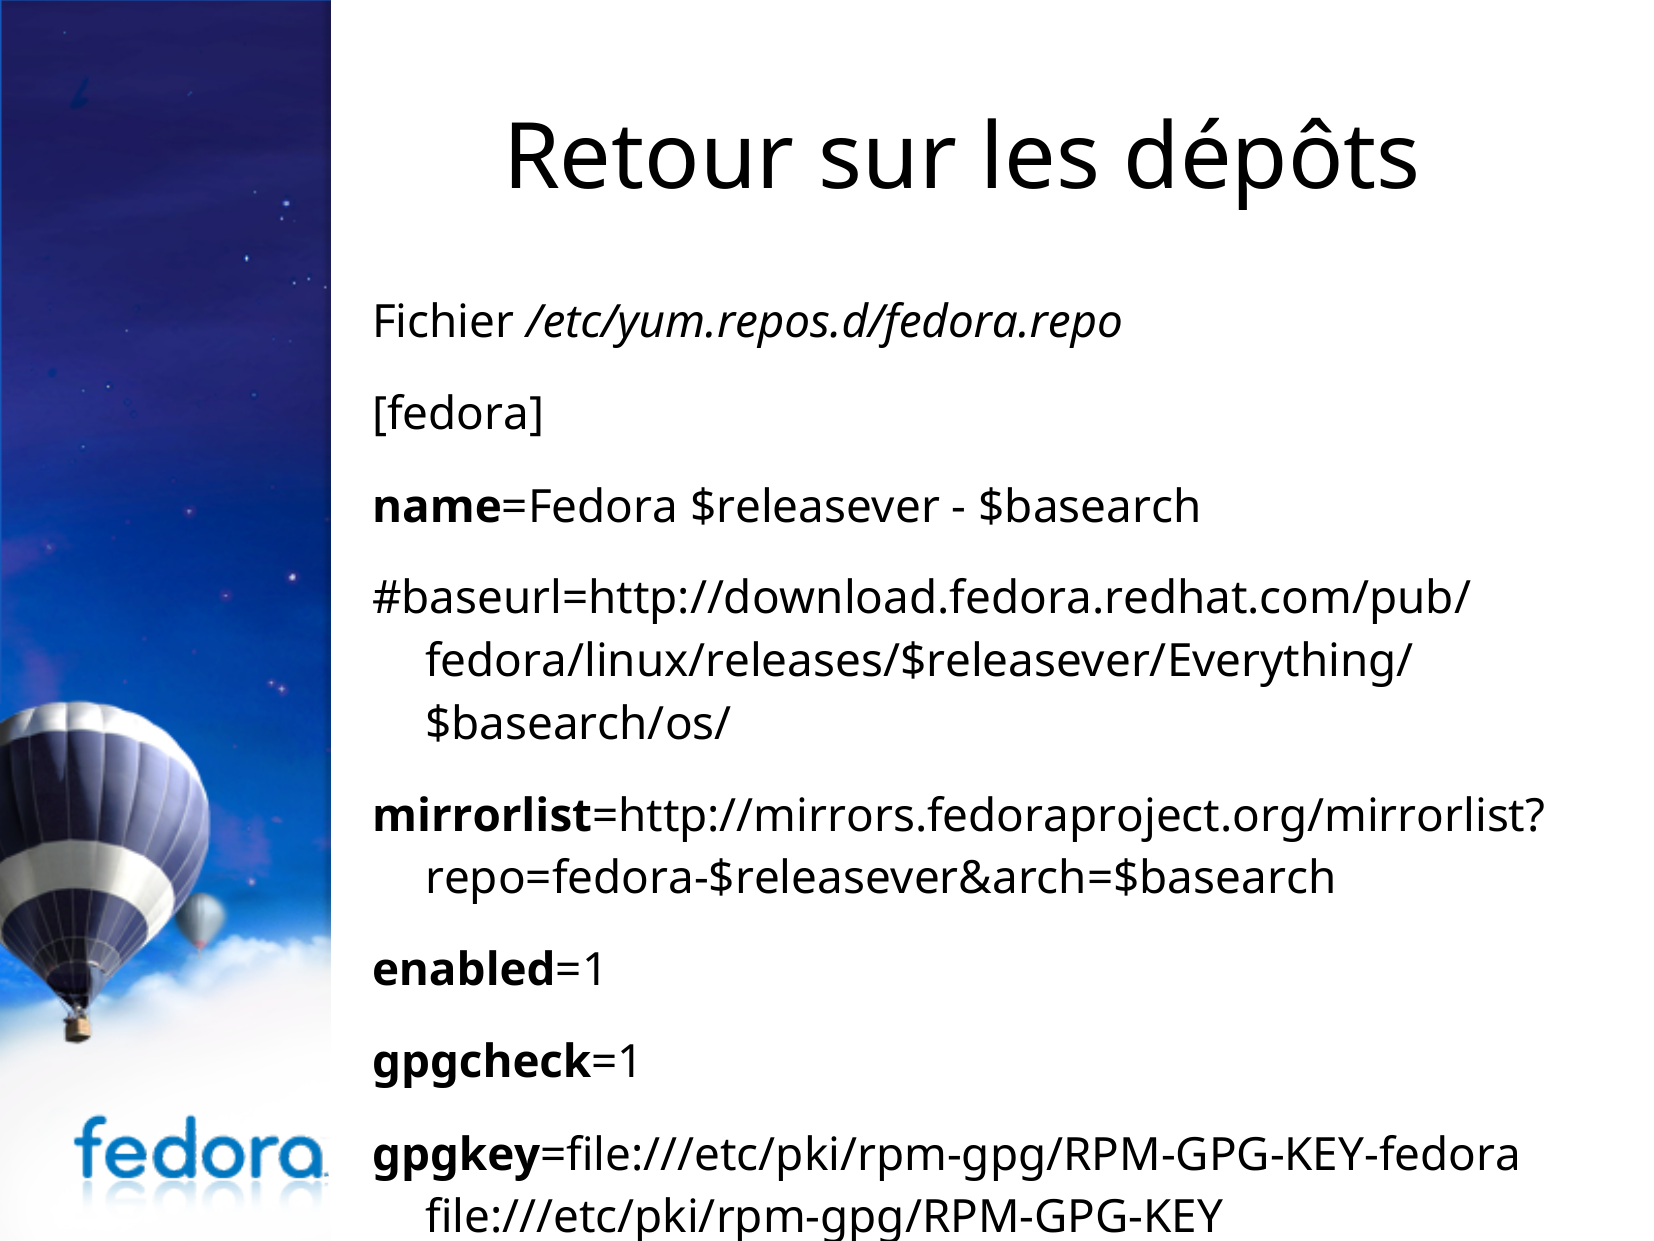

# Retour sur les dépôts
Fichier /etc/yum.repos.d/fedora.repo
[fedora]
name=Fedora $releasever - $basearch
#baseurl=http://download.fedora.redhat.com/pub/fedora/linux/releases/$releasever/Everything/$basearch/os/
mirrorlist=http://mirrors.fedoraproject.org/mirrorlist?repo=fedora-$releasever&arch=$basearch
enabled=1
gpgcheck=1
gpgkey=file:///etc/pki/rpm-gpg/RPM-GPG-KEY-fedora file:///etc/pki/rpm-gpg/RPM-GPG-KEY